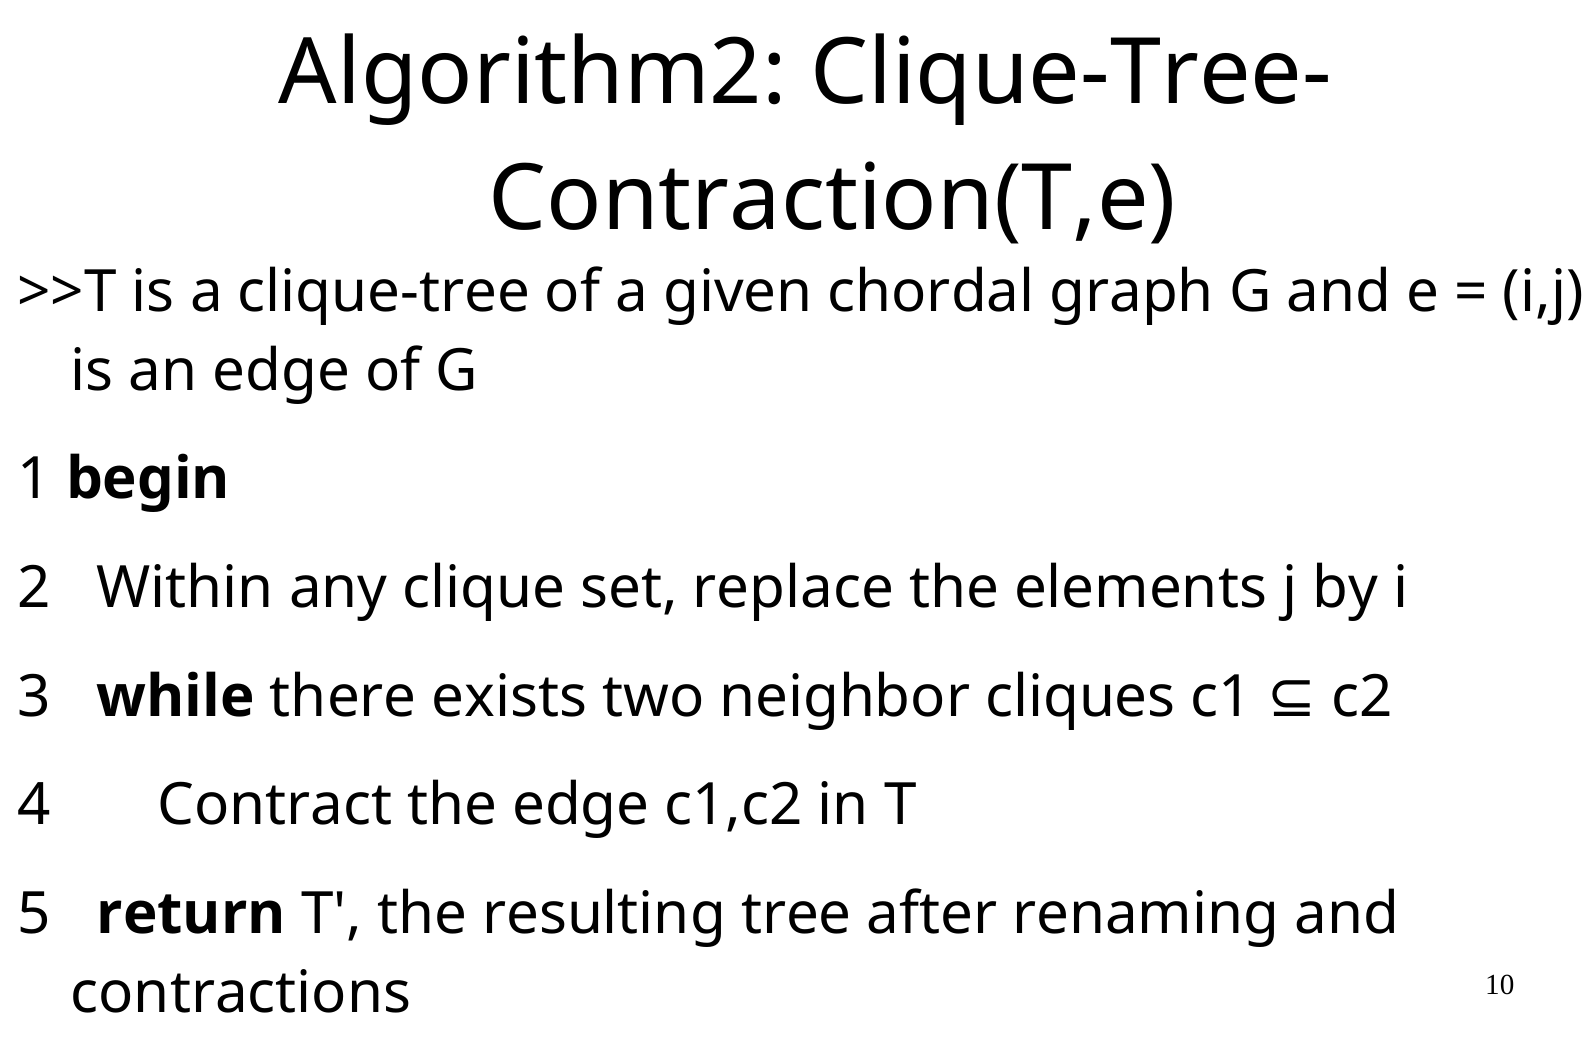

# Algorithm2: Clique-Tree-Contraction(T,e)
>>T is a clique-tree of a given chordal graph G and e = (i,j) is an edge of G
1 begin
2 Within any clique set, replace the elements j by i
3 while there exists two neighbor cliques c1 ⊆ c2
4 Contract the edge c1,c2 in T
5 return T', the resulting tree after renaming and contractions
6 end
10